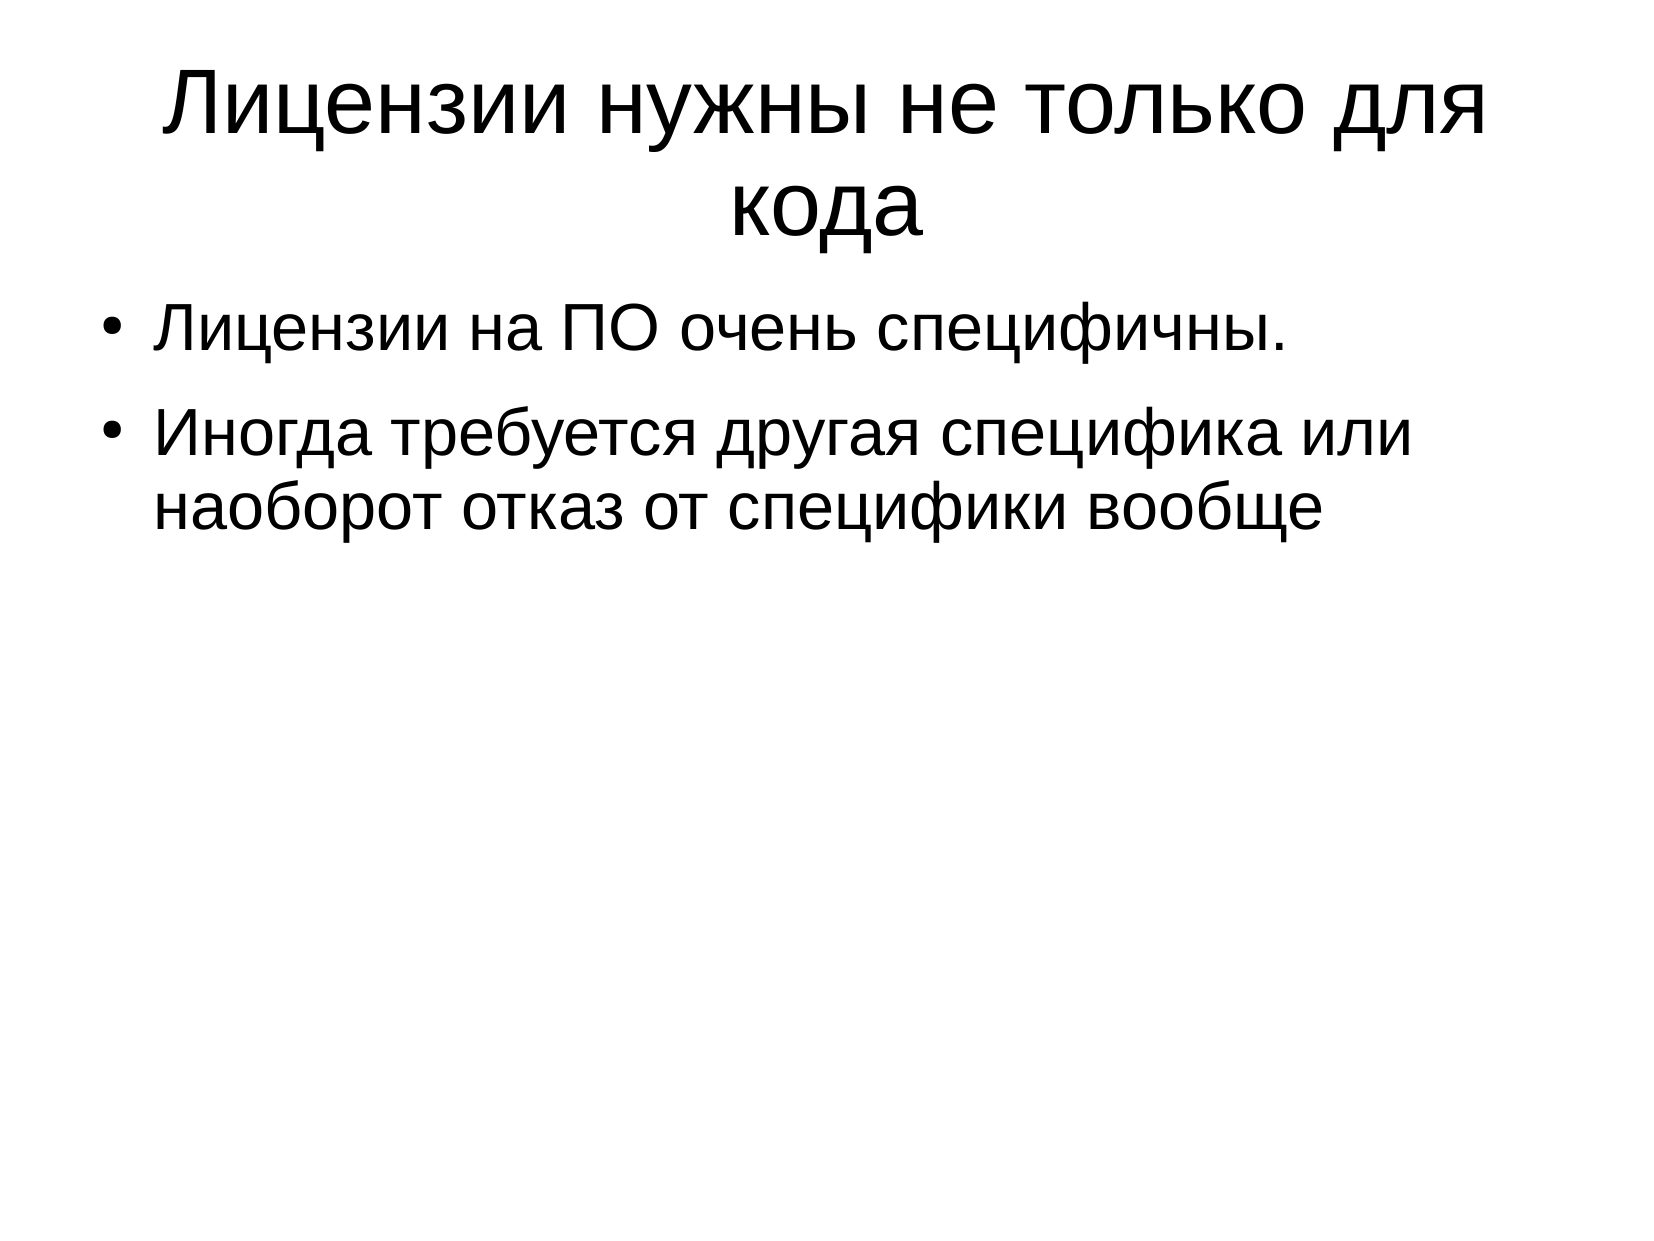

# Лицензии нужны не только для кода
Лицензии на ПО очень специфичны.
Иногда требуется другая специфика или наоборот отказ от специфики вообще